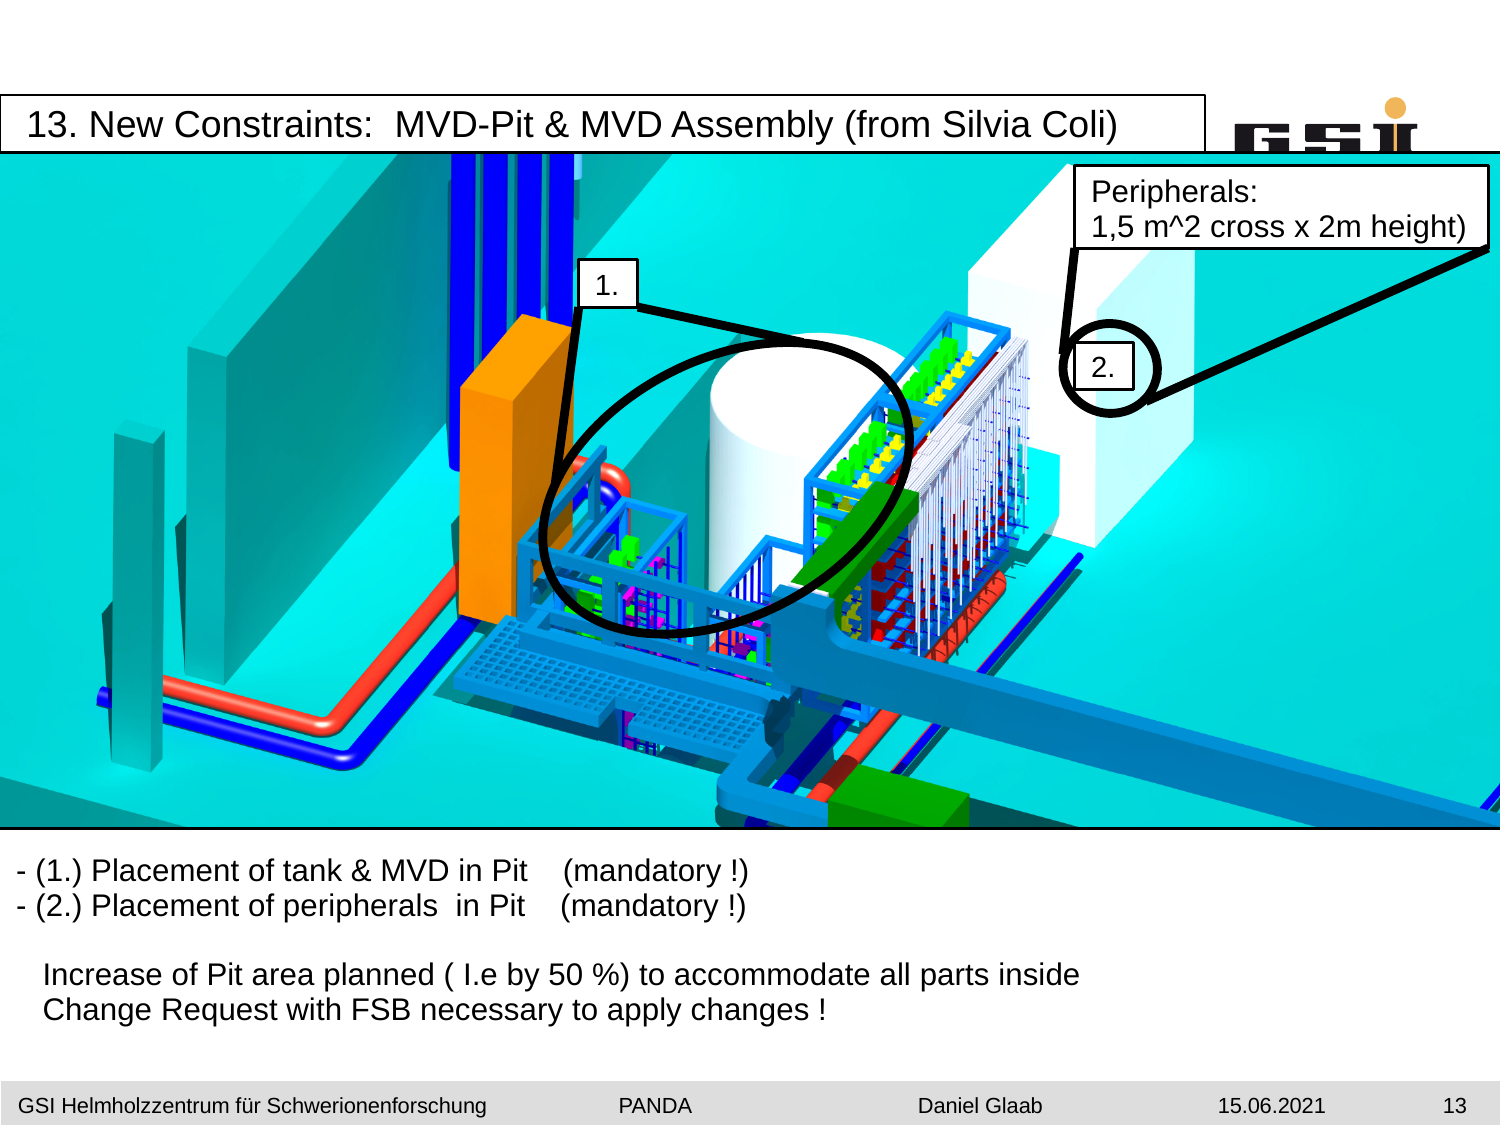

13. New Constraints: MVD-Pit & MVD Assembly (from Silvia Coli)
Peripherals:
1,5 m^2 cross x 2m height)
1.
2.
1. E20.103 DAQ → 61 racks
4
- (1.) Placement of tank & MVD in Pit (mandatory !)
- (2.) Placement of peripherals in Pit (mandatory !)
 Increase of Pit area planned ( I.e by 50 %) to accommodate all parts inside
 Change Request with FSB necessary to apply changes !
GSI Helmholzzentrum für Schwerionenforschung PANDA 		Daniel Glaab 		15.06.2021		13